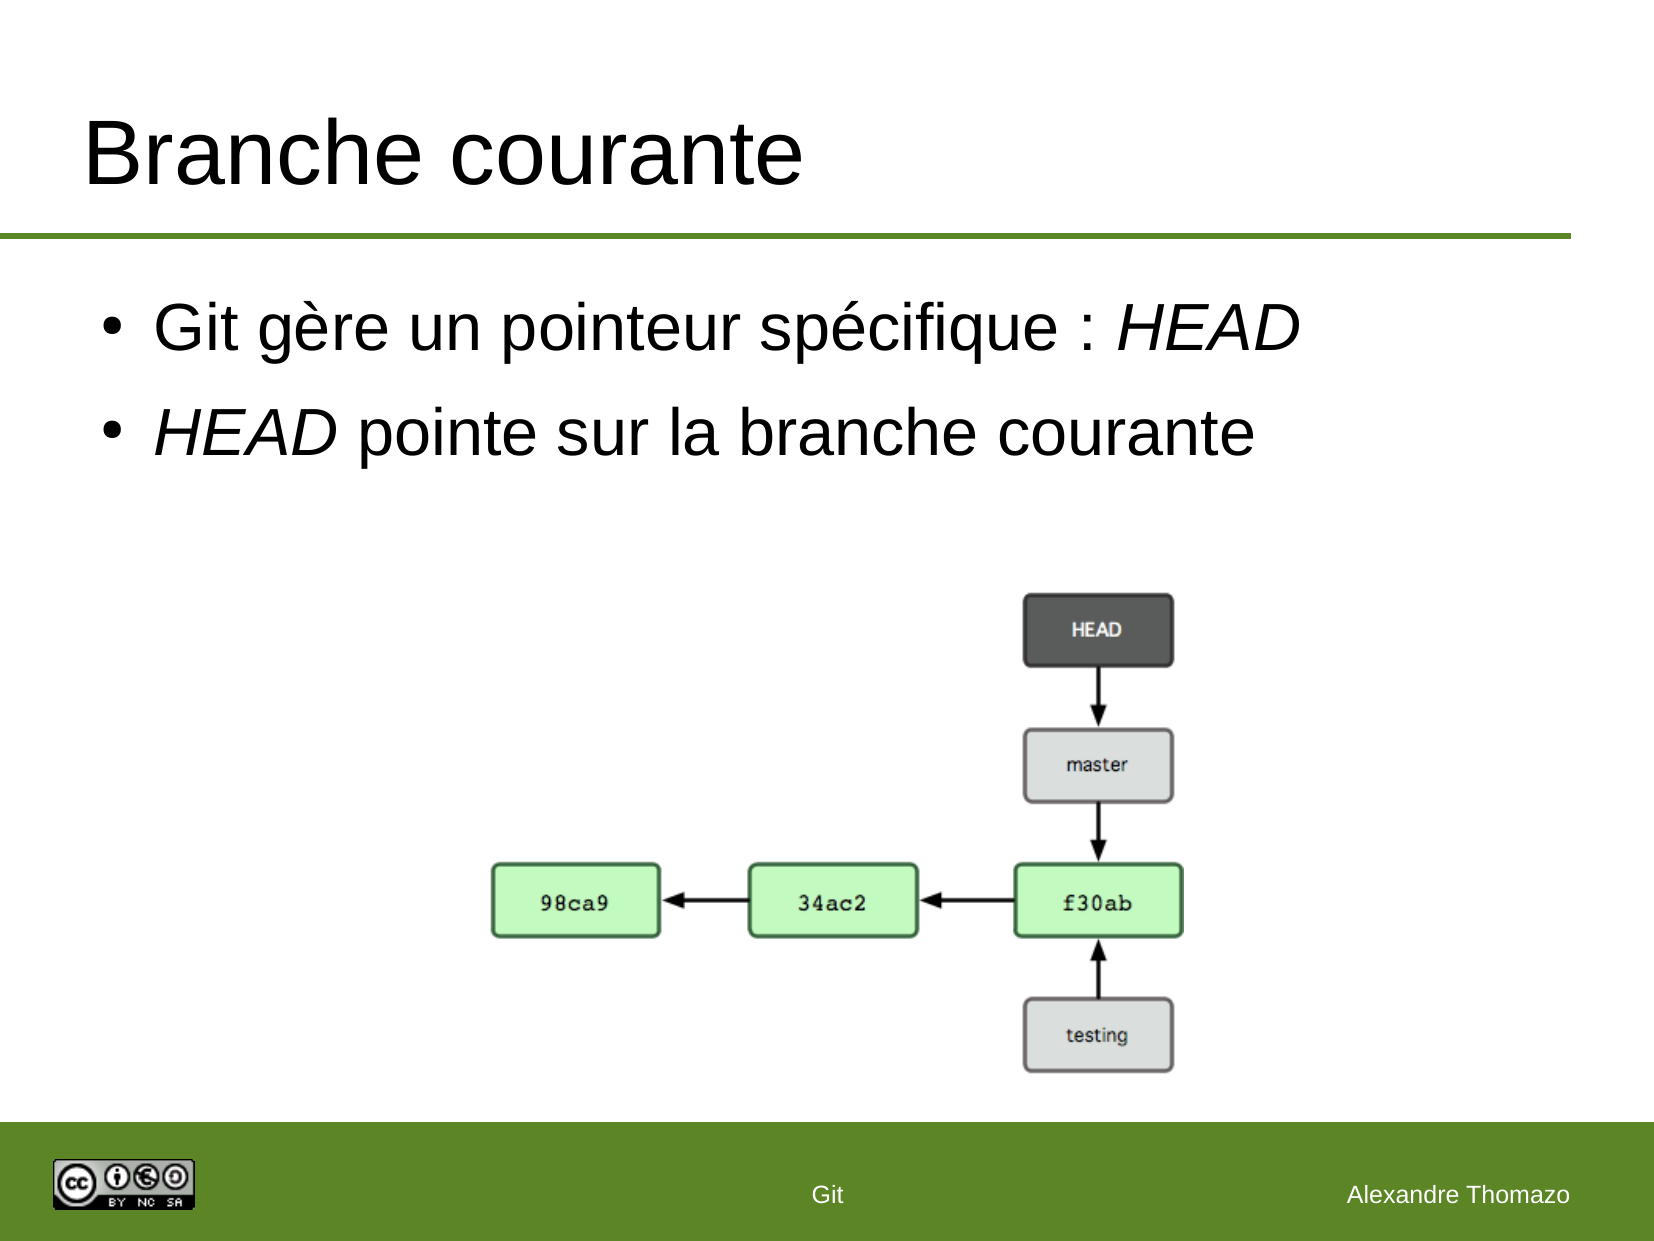

# Branche courante
Git gère un pointeur spécifique : HEAD
HEAD pointe sur la branche courante
Git
21